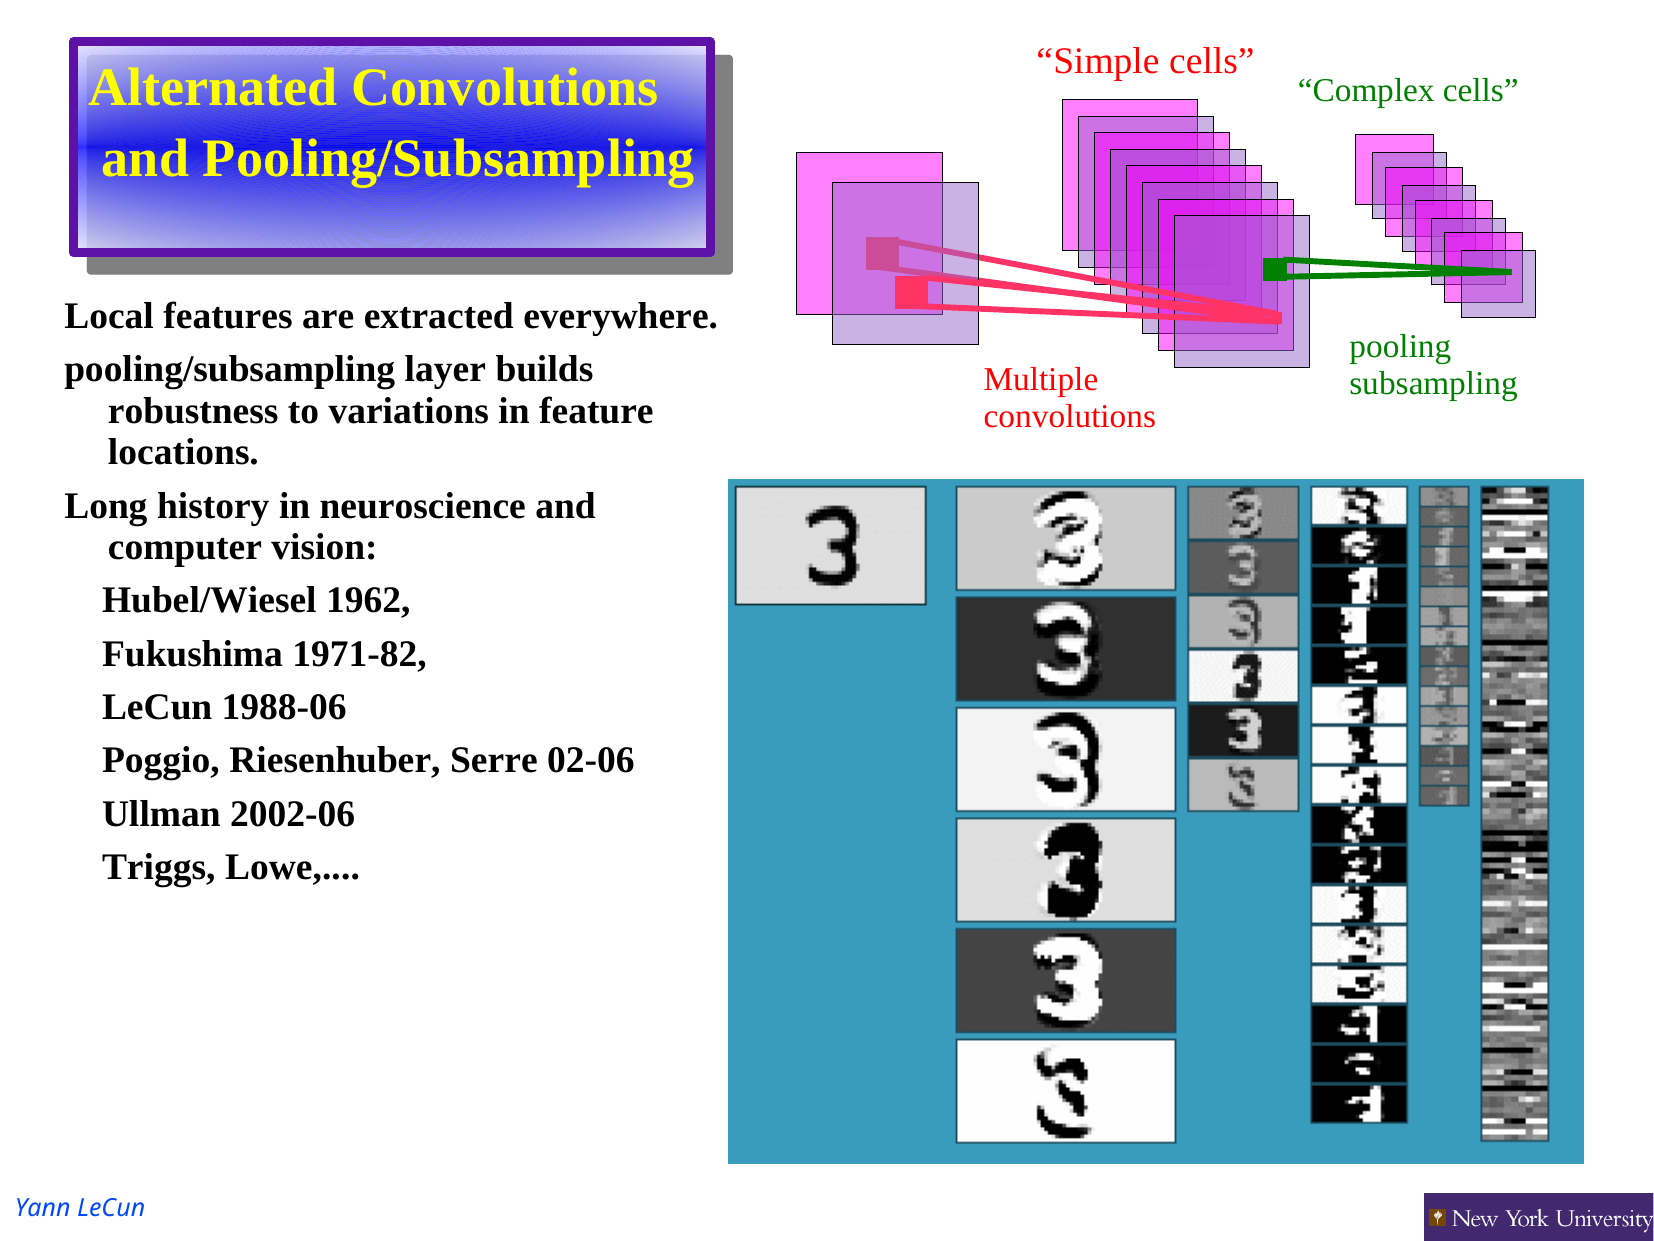

“Simple cells”
“Complex cells”
pooling subsampling
Multiple convolutions
Alternated Convolutions
 and Pooling/Subsampling
 Local features are extracted everywhere.
 pooling/subsampling layer builds robustness to variations in feature locations.
 Long history in neuroscience and computer vision:
Hubel/Wiesel 1962,
Fukushima 1971-82,
LeCun 1988-06
Poggio, Riesenhuber, Serre 02-06
Ullman 2002-06
Triggs, Lowe,....